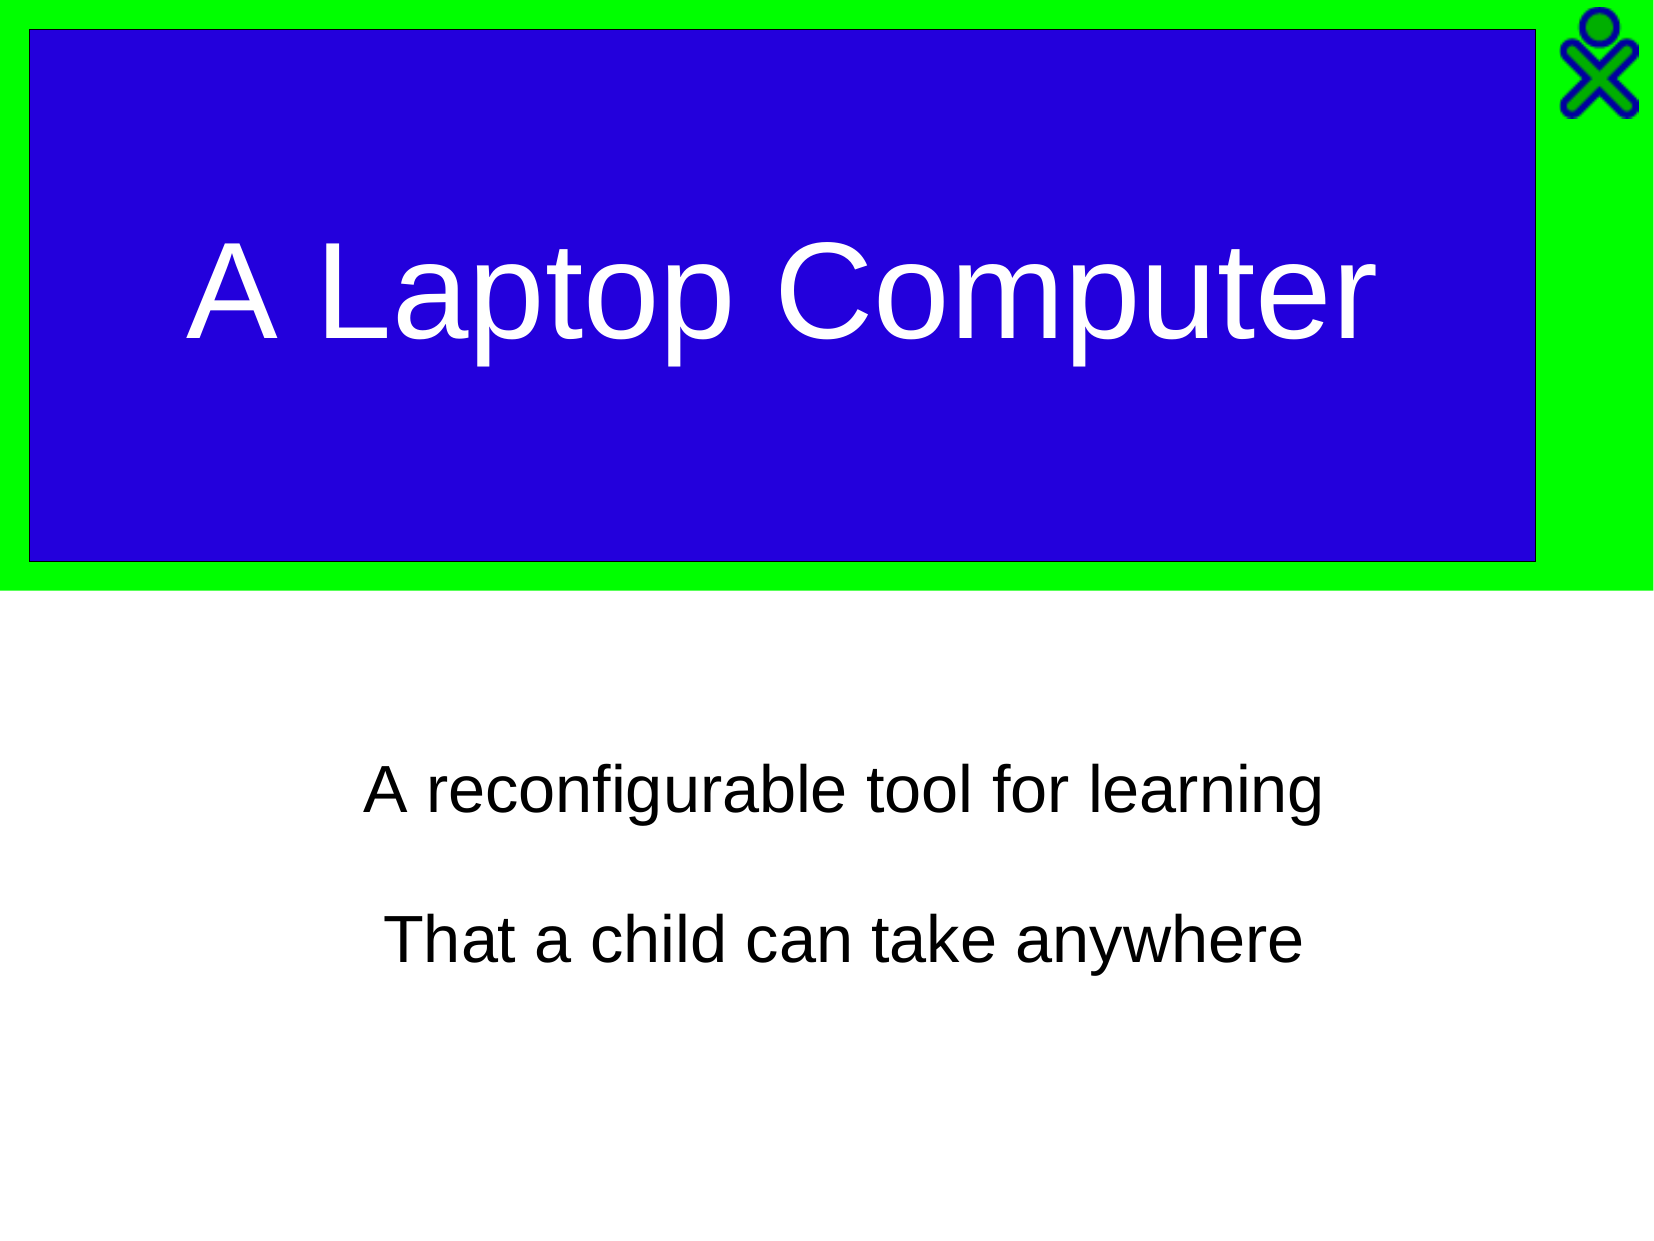

# A Laptop Computer
A reconfigurable tool for learning
That a child can take anywhere